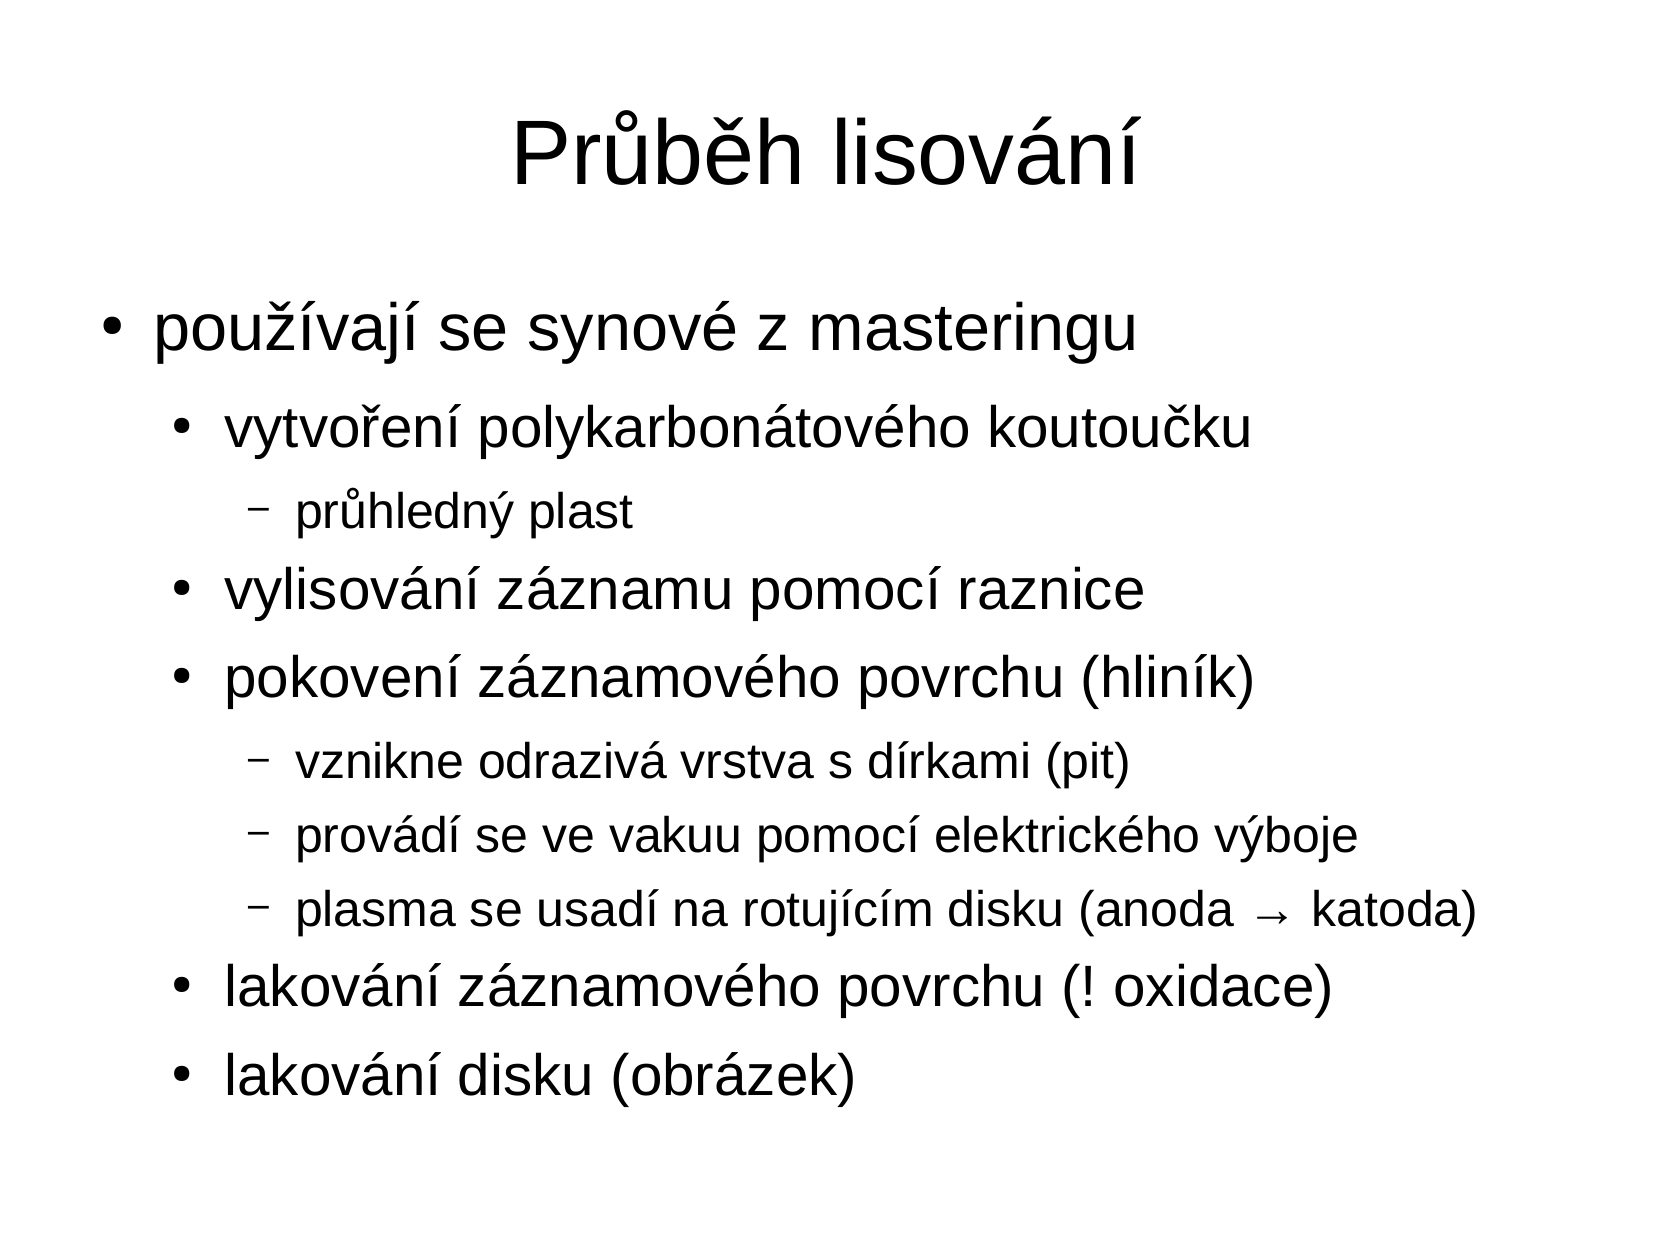

# Průběh lisování
používají se synové z masteringu
vytvoření polykarbonátového koutoučku
průhledný plast
vylisování záznamu pomocí raznice
pokovení záznamového povrchu (hliník)
vznikne odrazivá vrstva s dírkami (pit)
provádí se ve vakuu pomocí elektrického výboje
plasma se usadí na rotujícím disku (anoda → katoda)
lakování záznamového povrchu (! oxidace)
lakování disku (obrázek)